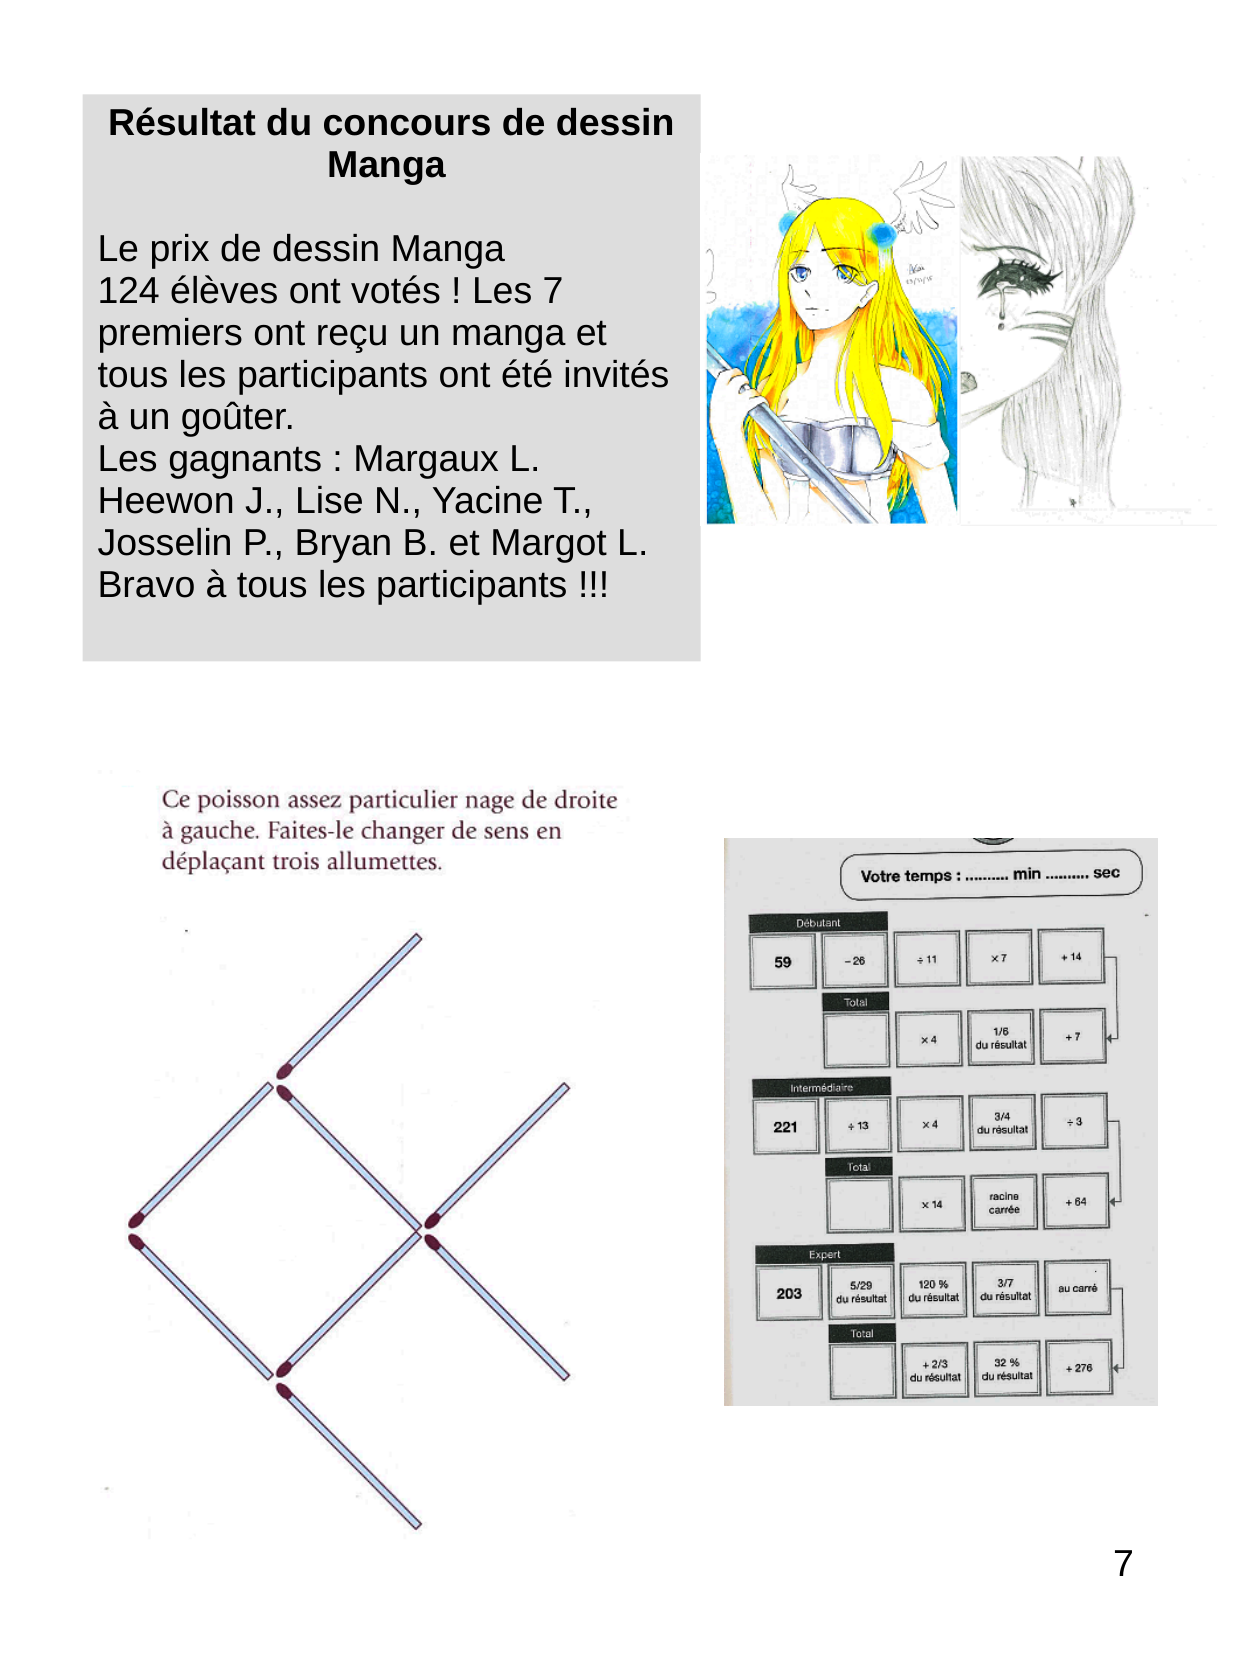

Résultat du concours de dessin Manga
Le prix de dessin Manga
124 élèves ont votés ! Les 7 premiers ont reçu un manga et tous les participants ont été invités à un goûter.
Les gagnants : Margaux L. Heewon J., Lise N., Yacine T., Josselin P., Bryan B. et Margot L.
Bravo à tous les participants !!!
7